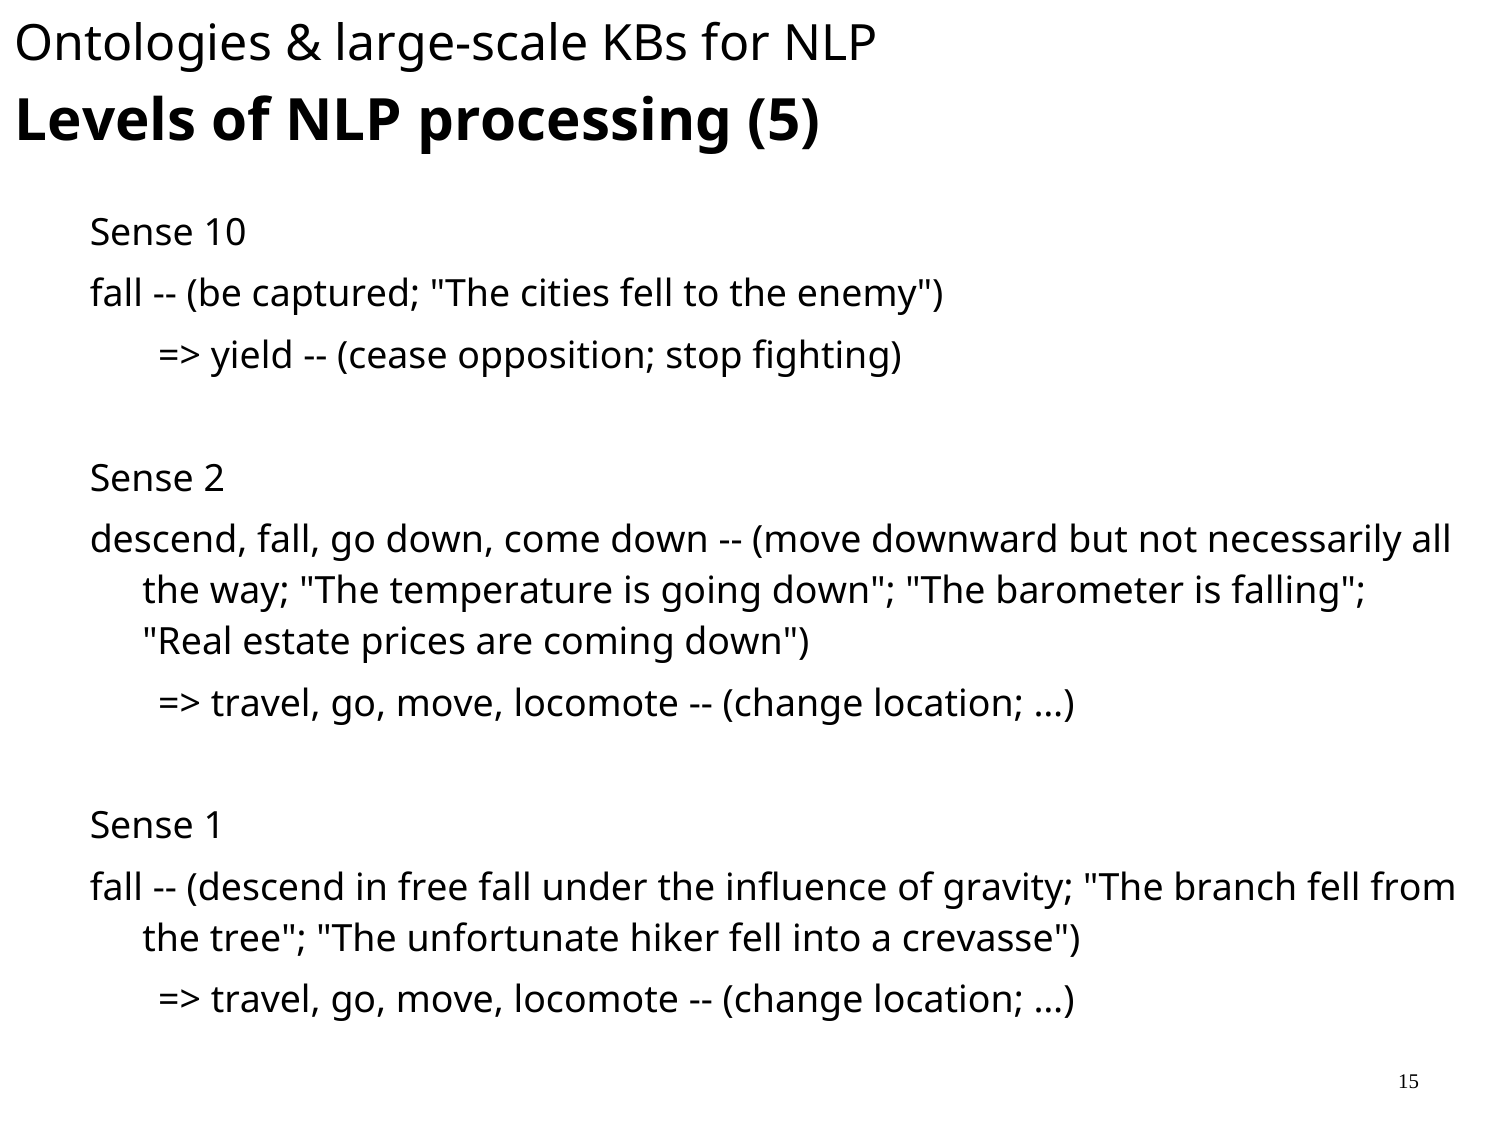

Ontologies & large-scale KBs for NLP
Levels of NLP processing (5)
# Sense 10
fall -- (be captured; "The cities fell to the enemy")
 => yield -- (cease opposition; stop fighting)
Sense 2
descend, fall, go down, come down -- (move downward but not necessarily all the way; "The temperature is going down"; "The barometer is falling"; "Real estate prices are coming down")
 => travel, go, move, locomote -- (change location; …)
Sense 1
fall -- (descend in free fall under the influence of gravity; "The branch fell from the tree"; "The unfortunate hiker fell into a crevasse")
 => travel, go, move, locomote -- (change location; …)
15